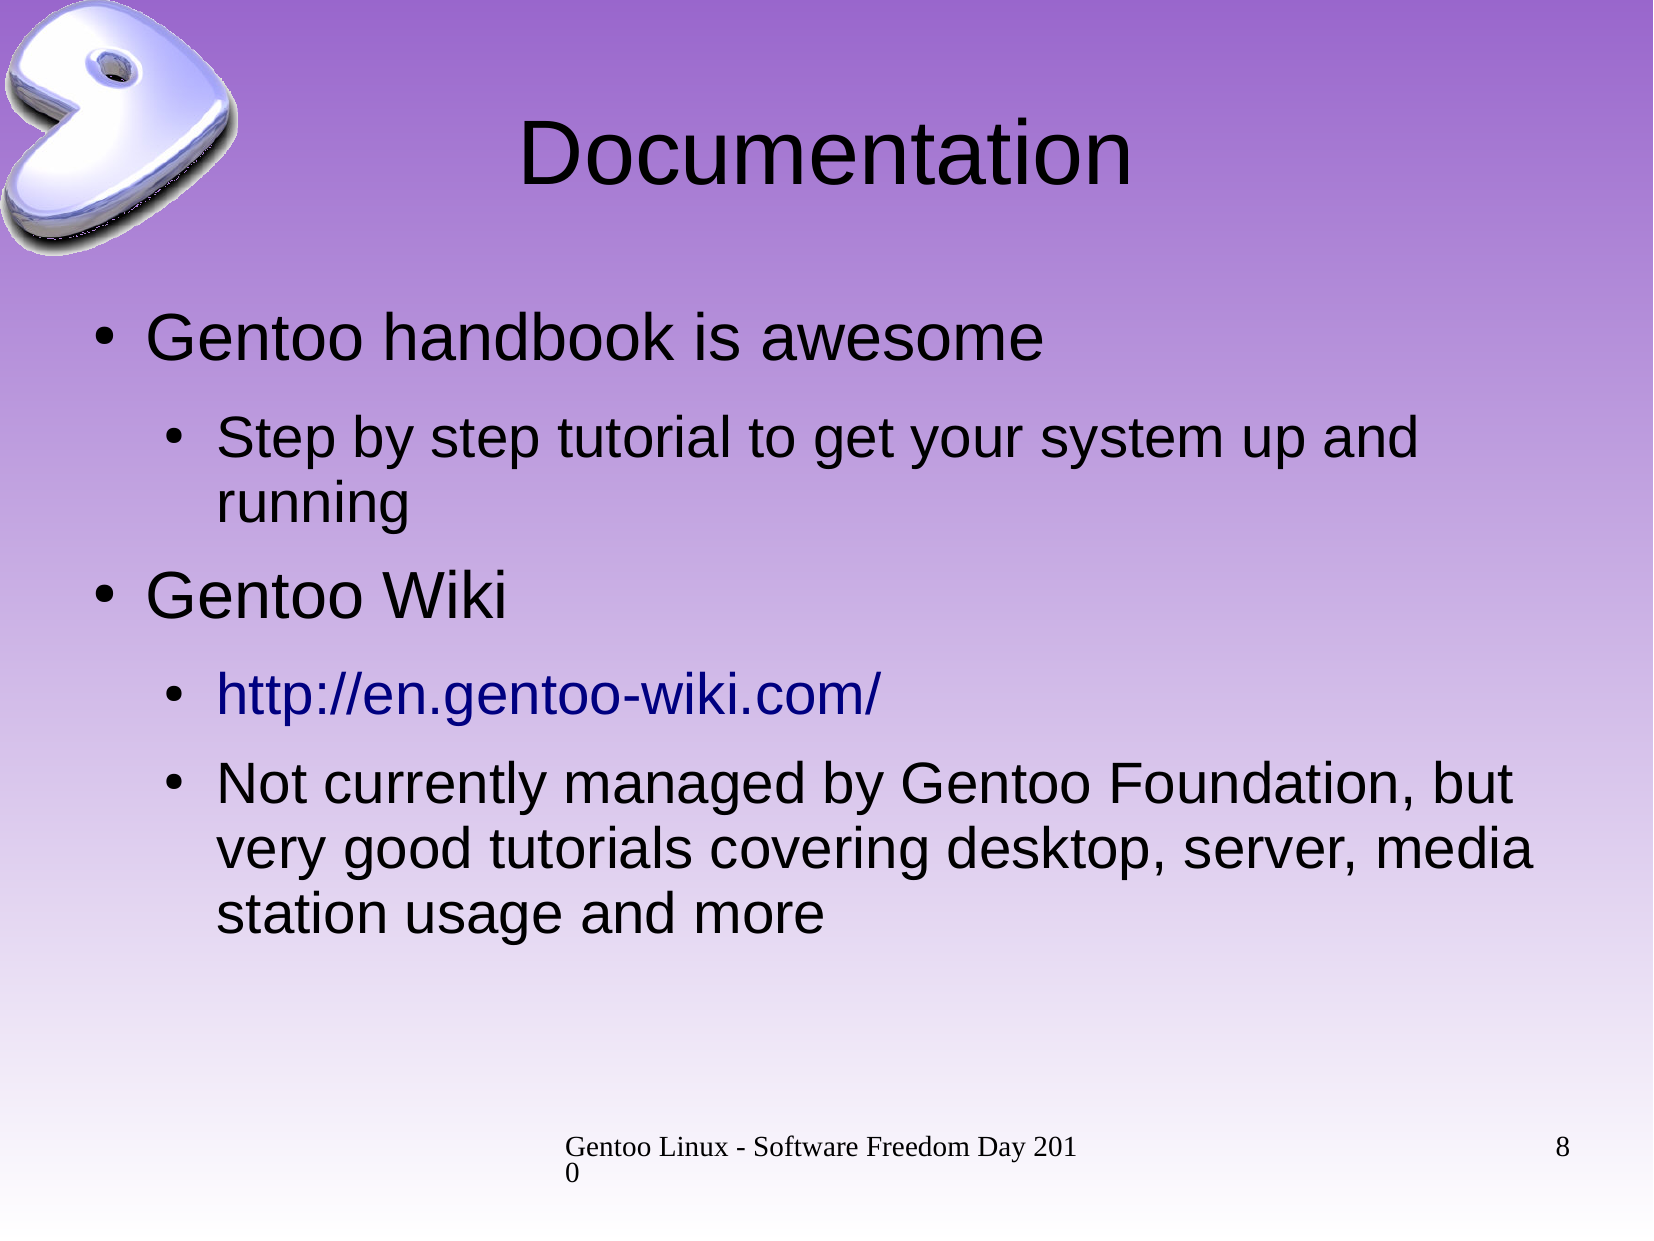

# Documentation
Gentoo handbook is awesome
Step by step tutorial to get your system up and running
Gentoo Wiki
http://en.gentoo-wiki.com/
Not currently managed by Gentoo Foundation, but very good tutorials covering desktop, server, media station usage and more
Gentoo Linux - Software Freedom Day 2010
8